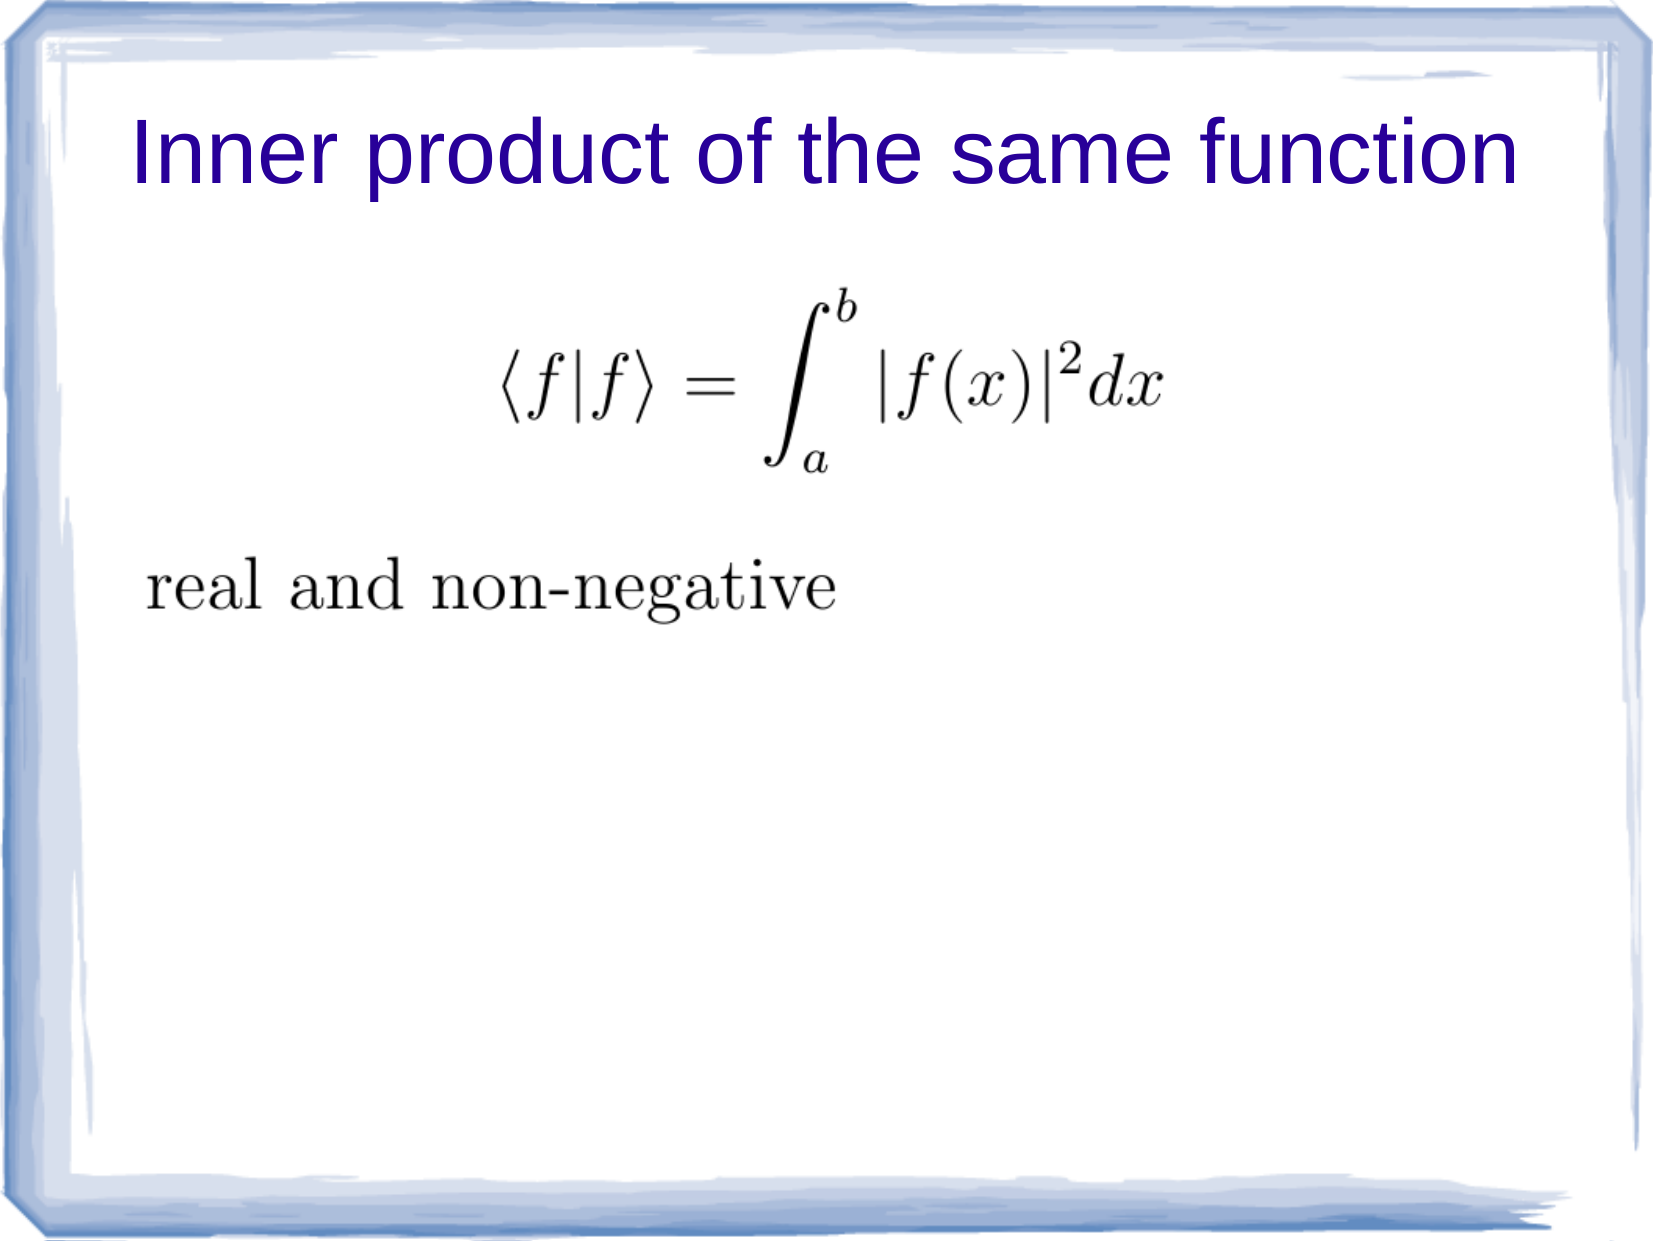

# Inner product of the same function